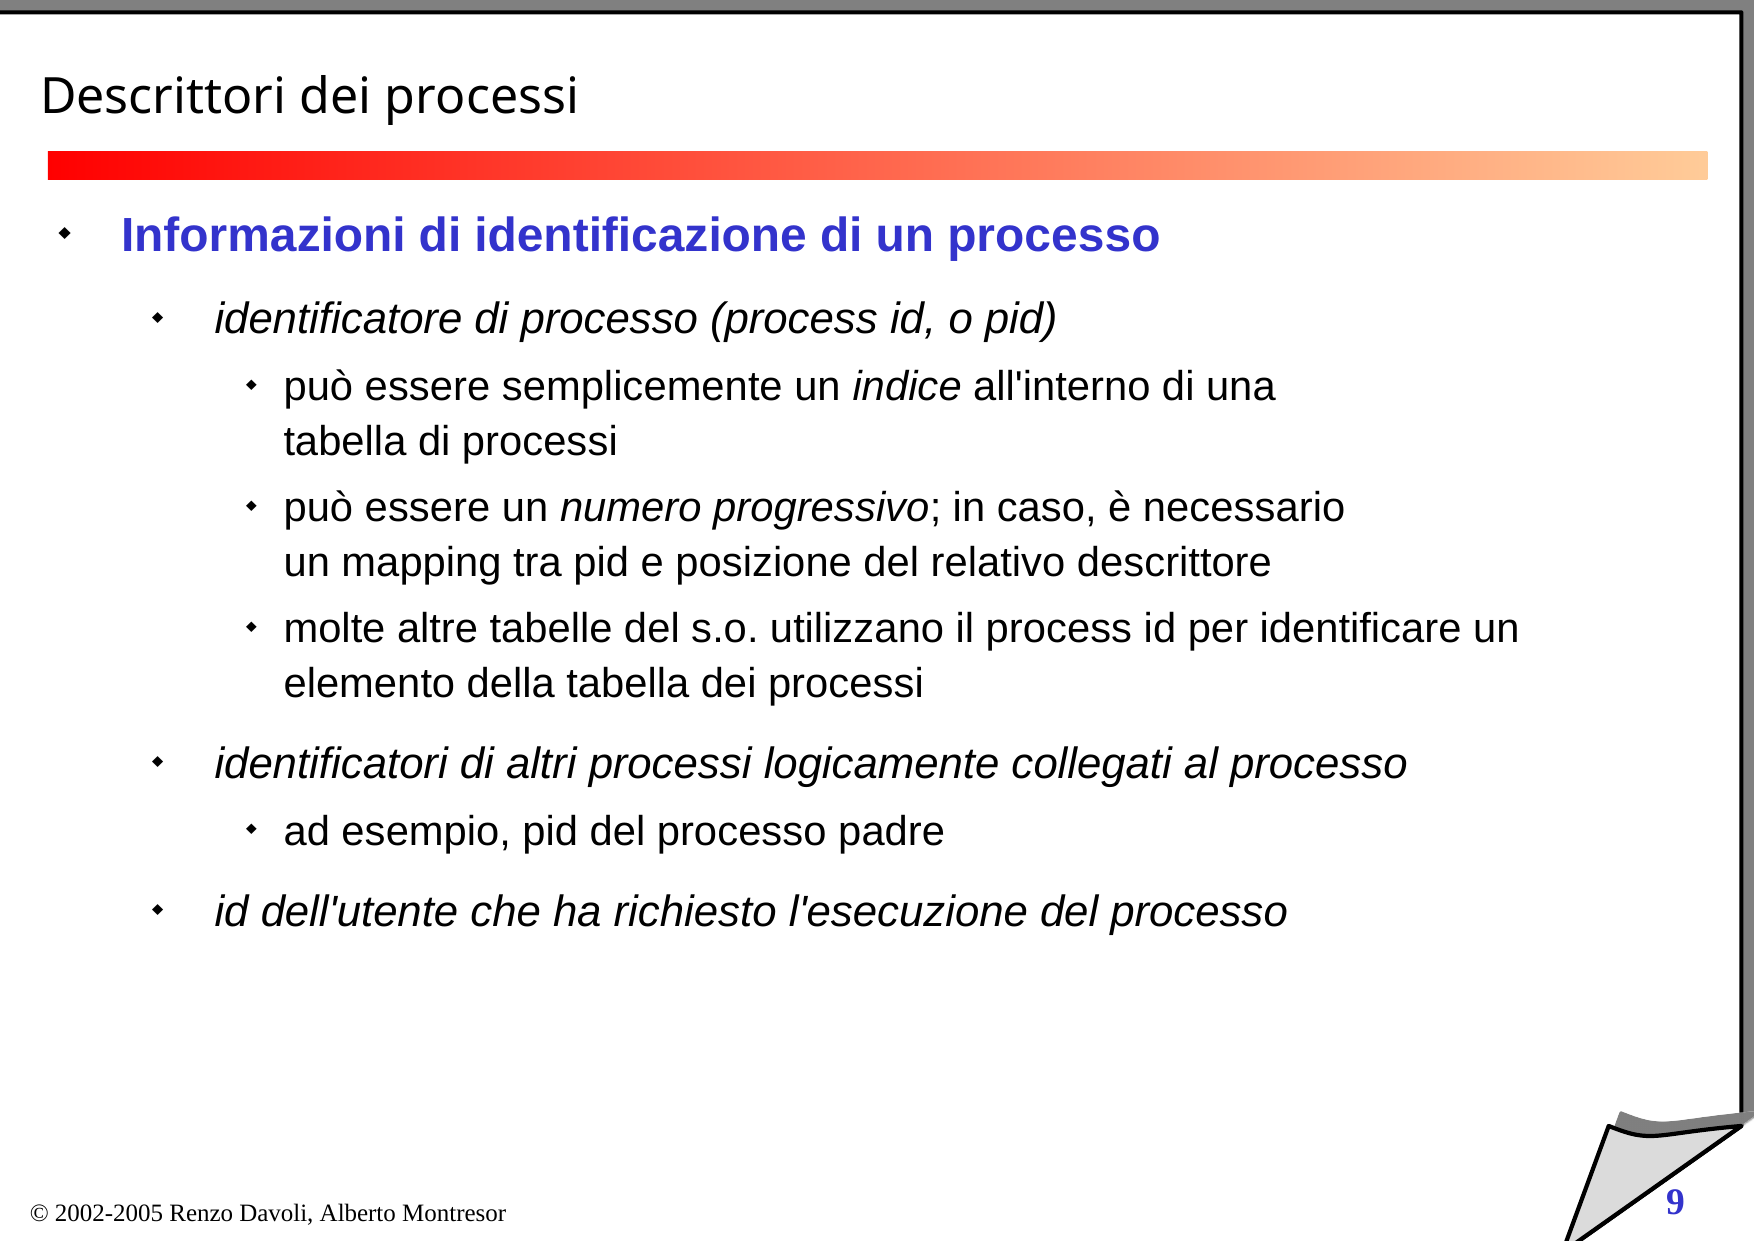

# Descrittori dei processi
Informazioni di identificazione di un processo
identificatore di processo (process id, o pid)
può essere semplicemente un indice all'interno di una
tabella di processi
può essere un numero progressivo; in caso, è necessario
un mapping tra pid e posizione del relativo descrittore
molte altre tabelle del s.o. utilizzano il process id per identificare un elemento della tabella dei processi
identificatori di altri processi logicamente collegati al processo
ad esempio, pid del processo padre
id dell'utente che ha richiesto l'esecuzione del processo